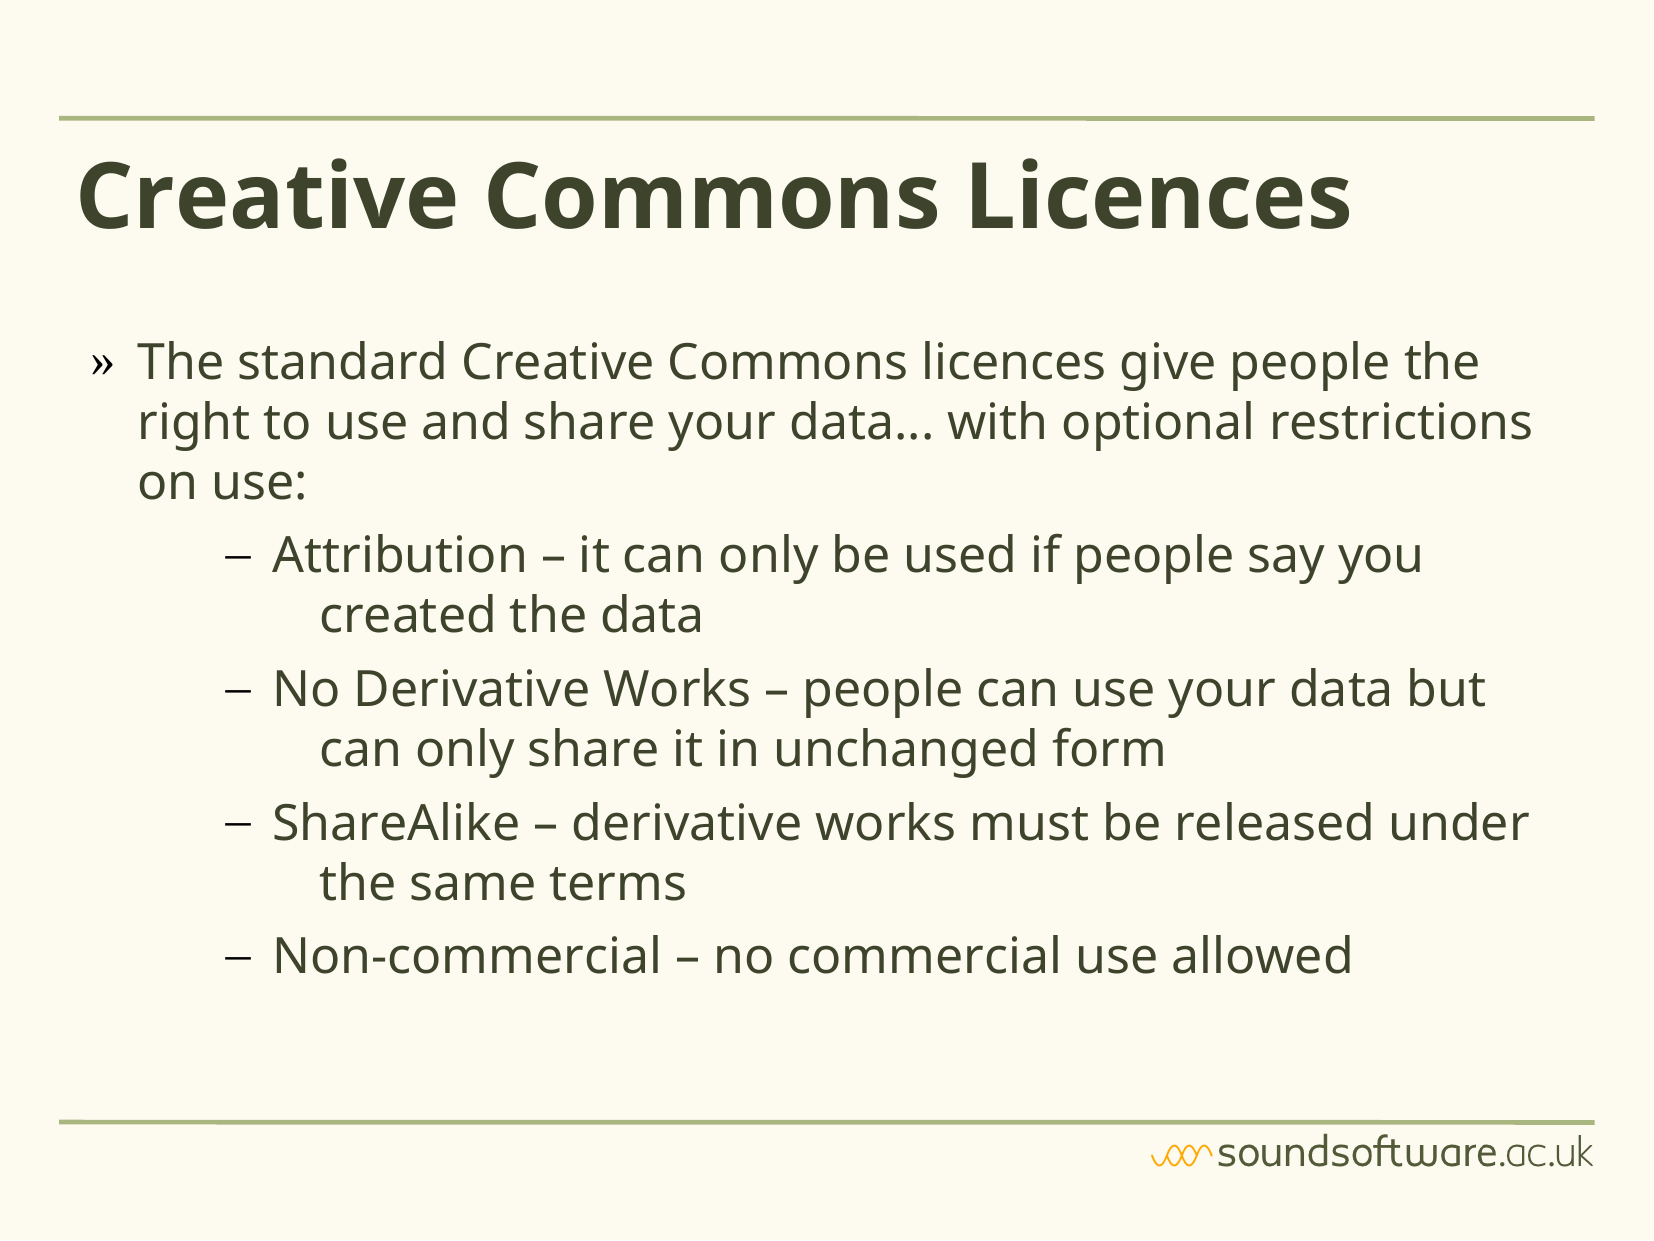

# Creative Commons Licences
The standard Creative Commons licences give people the right to use and share your data... with optional restrictions on use:
Attribution – it can only be used if people say you created the data
No Derivative Works – people can use your data but can only share it in unchanged form
ShareAlike – derivative works must be released under the same terms
Non-commercial – no commercial use allowed